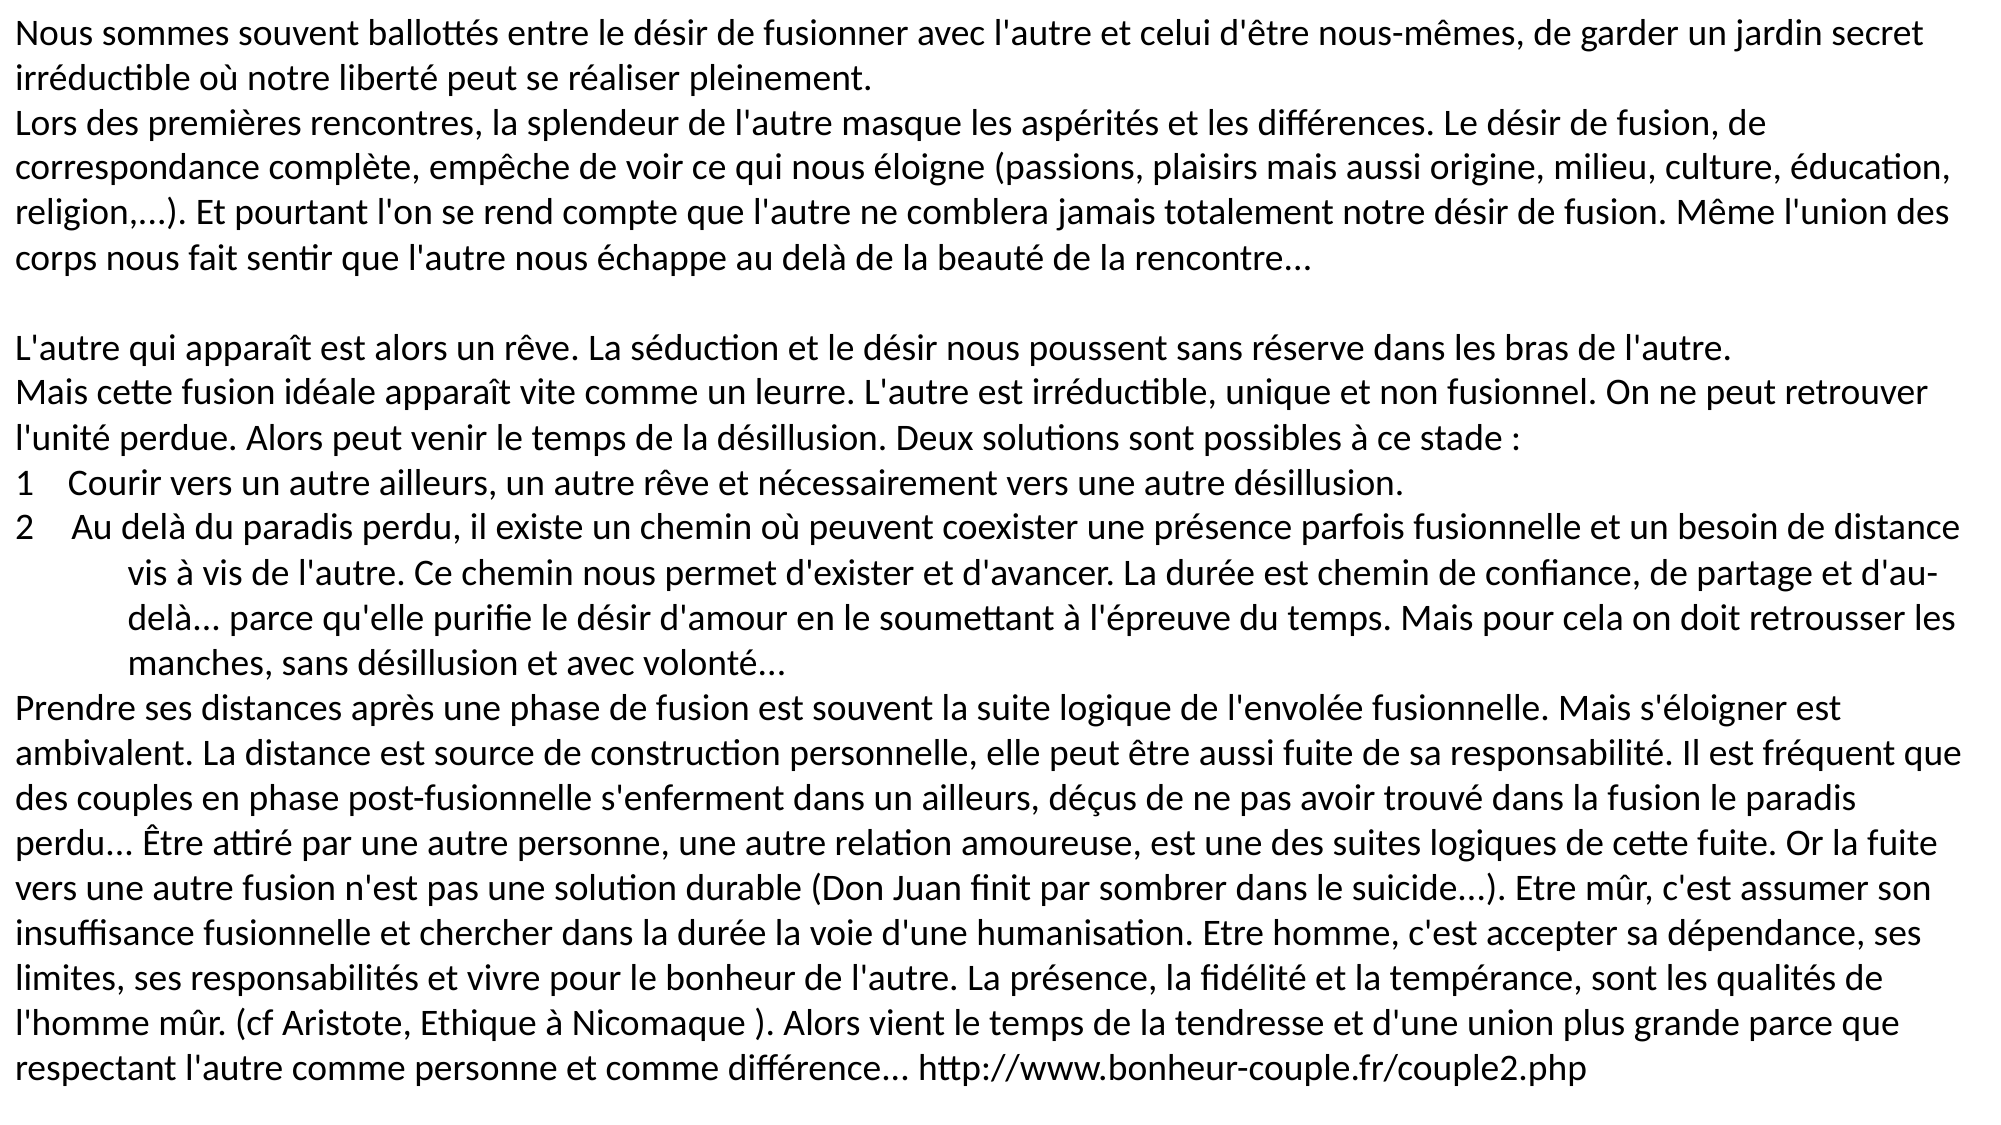

Nous sommes souvent ballottés entre le désir de fusionner avec l'autre et celui d'être nous-mêmes, de garder un jardin secret irréductible où notre liberté peut se réaliser pleinement.
Lors des premières rencontres, la splendeur de l'autre masque les aspérités et les différences. Le désir de fusion, de correspondance complète, empêche de voir ce qui nous éloigne (passions, plaisirs mais aussi origine, milieu, culture, éducation, religion,...). Et pourtant l'on se rend compte que l'autre ne comblera jamais totalement notre désir de fusion. Même l'union des corps nous fait sentir que l'autre nous échappe au delà de la beauté de la rencontre...
L'autre qui apparaît est alors un rêve. La séduction et le désir nous poussent sans réserve dans les bras de l'autre.
Mais cette fusion idéale apparaît vite comme un leurre. L'autre est irréductible, unique et non fusionnel. On ne peut retrouver l'unité perdue. Alors peut venir le temps de la désillusion. Deux solutions sont possibles à ce stade :
1 Courir vers un autre ailleurs, un autre rêve et nécessairement vers une autre désillusion.
Au delà du paradis perdu, il existe un chemin où peuvent coexister une présence parfois fusionnelle et un besoin de distance vis à vis de l'autre. Ce chemin nous permet d'exister et d'avancer. La durée est chemin de confiance, de partage et d'au-delà... parce qu'elle purifie le désir d'amour en le soumettant à l'épreuve du temps. Mais pour cela on doit retrousser les manches, sans désillusion et avec volonté...
Prendre ses distances après une phase de fusion est souvent la suite logique de l'envolée fusionnelle. Mais s'éloigner est ambivalent. La distance est source de construction personnelle, elle peut être aussi fuite de sa responsabilité. Il est fréquent que des couples en phase post-fusionnelle s'enferment dans un ailleurs, déçus de ne pas avoir trouvé dans la fusion le paradis perdu... Être attiré par une autre personne, une autre relation amoureuse, est une des suites logiques de cette fuite. Or la fuite vers une autre fusion n'est pas une solution durable (Don Juan finit par sombrer dans le suicide...). Etre mûr, c'est assumer son insuffisance fusionnelle et chercher dans la durée la voie d'une humanisation. Etre homme, c'est accepter sa dépendance, ses limites, ses responsabilités et vivre pour le bonheur de l'autre. La présence, la fidélité et la tempérance, sont les qualités de l'homme mûr. (cf Aristote, Ethique à Nicomaque ). Alors vient le temps de la tendresse et d'une union plus grande parce que respectant l'autre comme personne et comme différence... http://www.bonheur-couple.fr/couple2.php